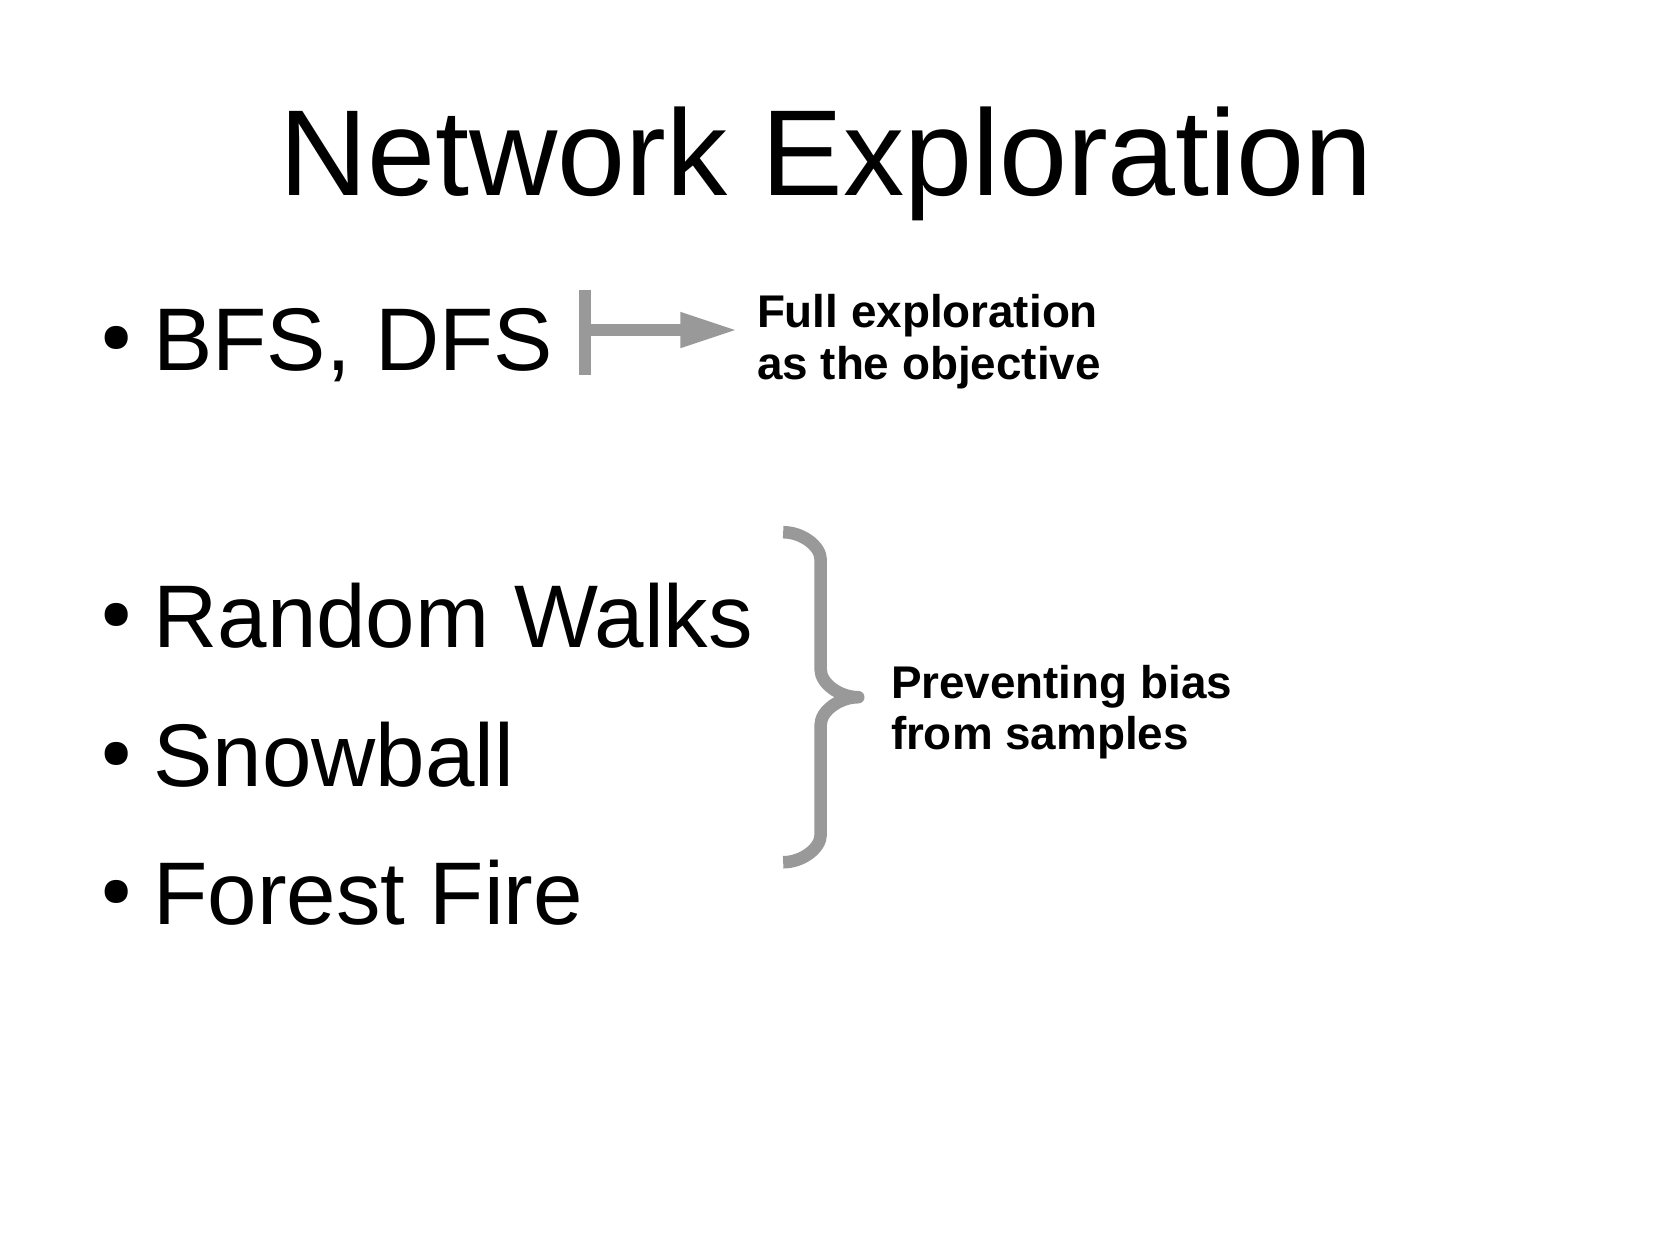

# Network Exploration
Full exploration as the objective
BFS, DFS
Random Walks
Snowball
Forest Fire
Preventing bias from samples